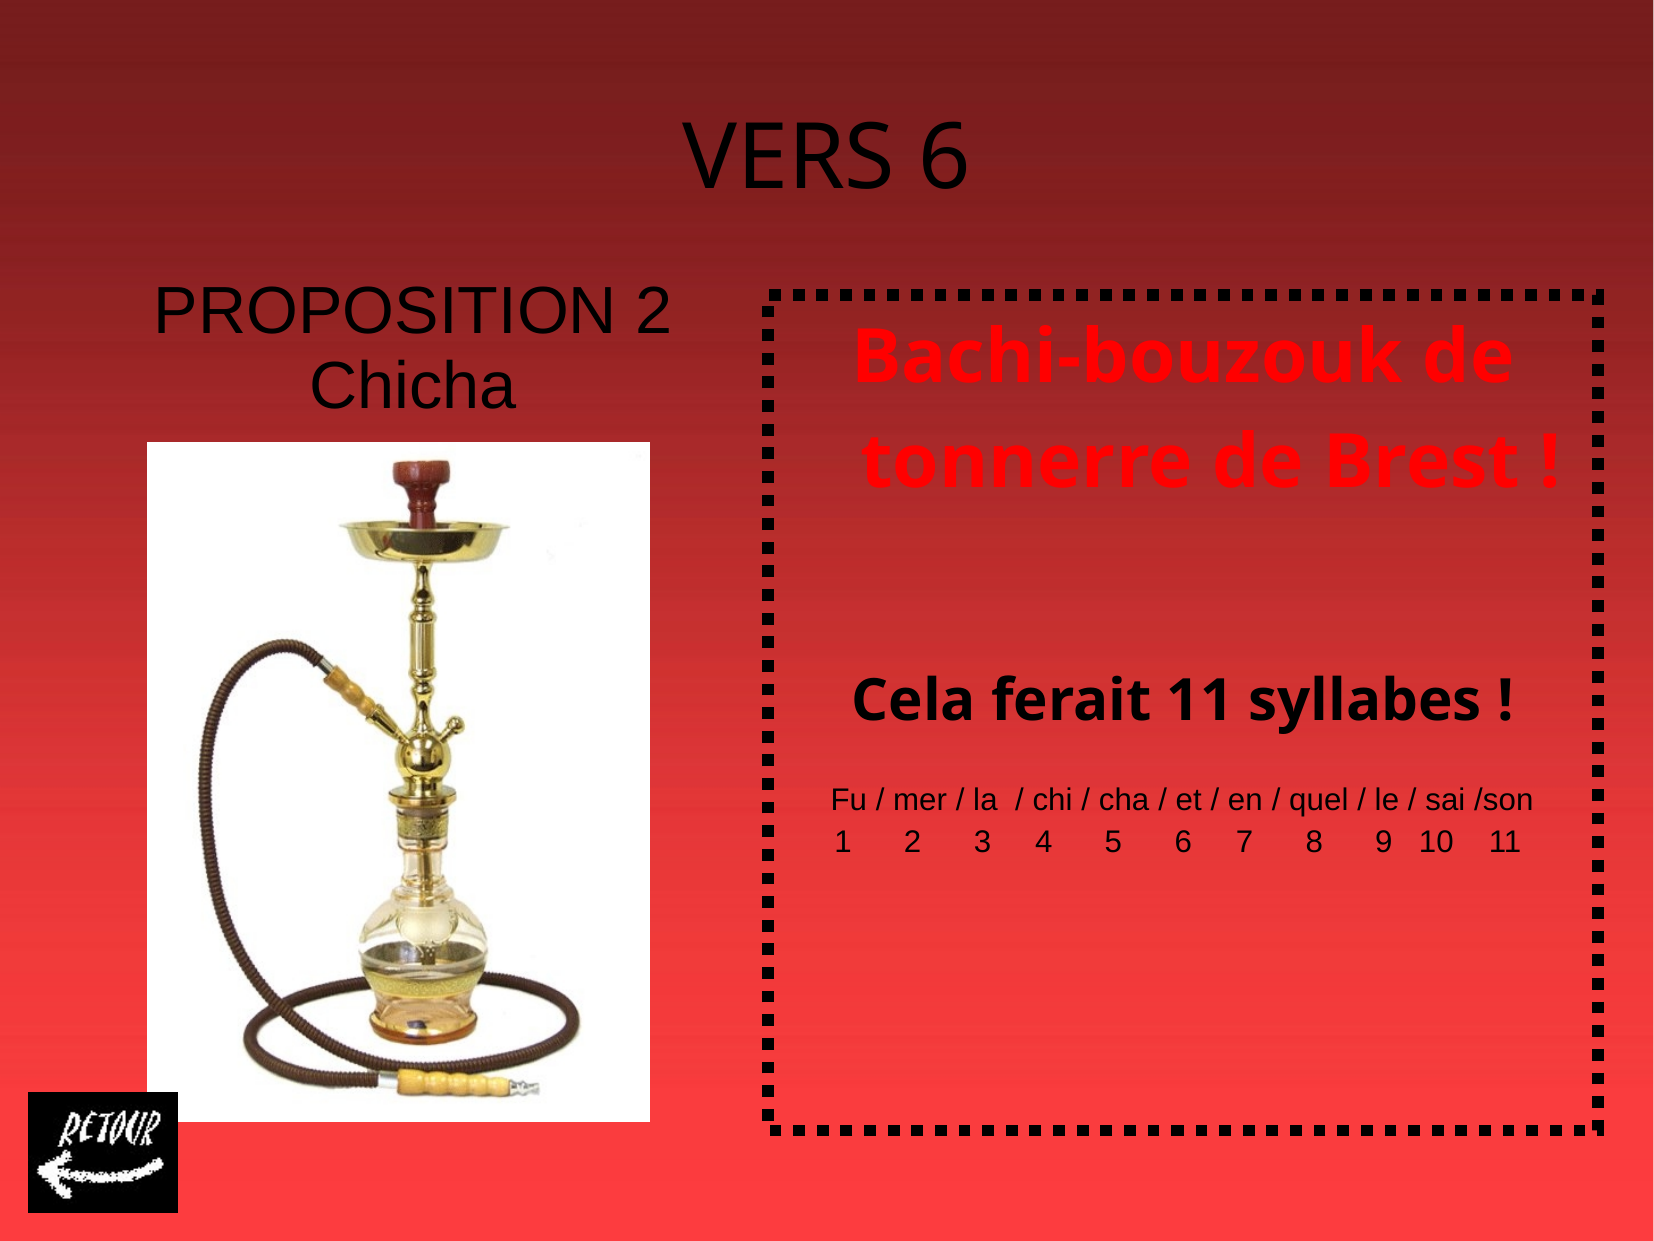

VERS 6
PROPOSITION 2
Chicha
# Bachi-bouzouk de tonnerre de Brest !
Cela ferait 11 syllabes !
Fu / mer / la / chi / cha / et / en / quel / le / sai /son
 1 2 3 4 5 6 7 8 9 10 11